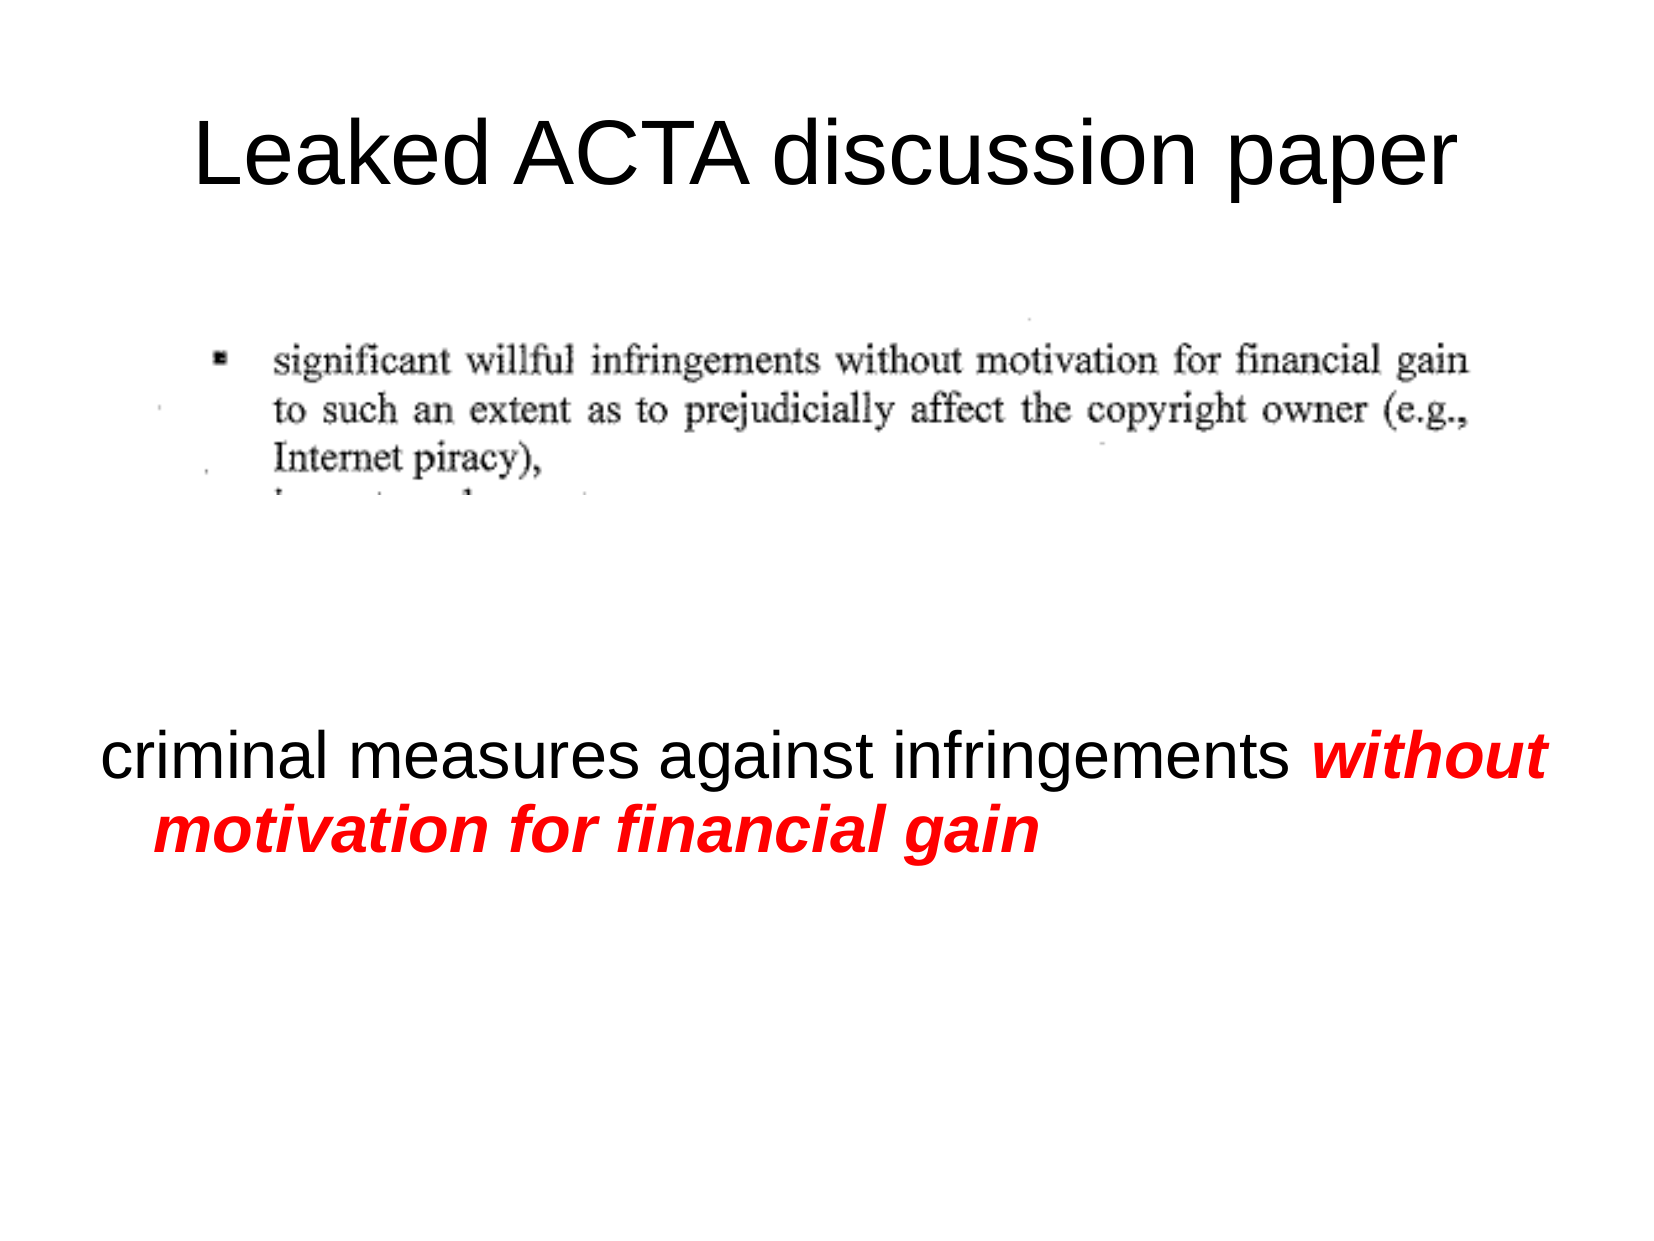

# Leaked ACTA discussion paper
criminal measures against infringements without motivation for financial gain